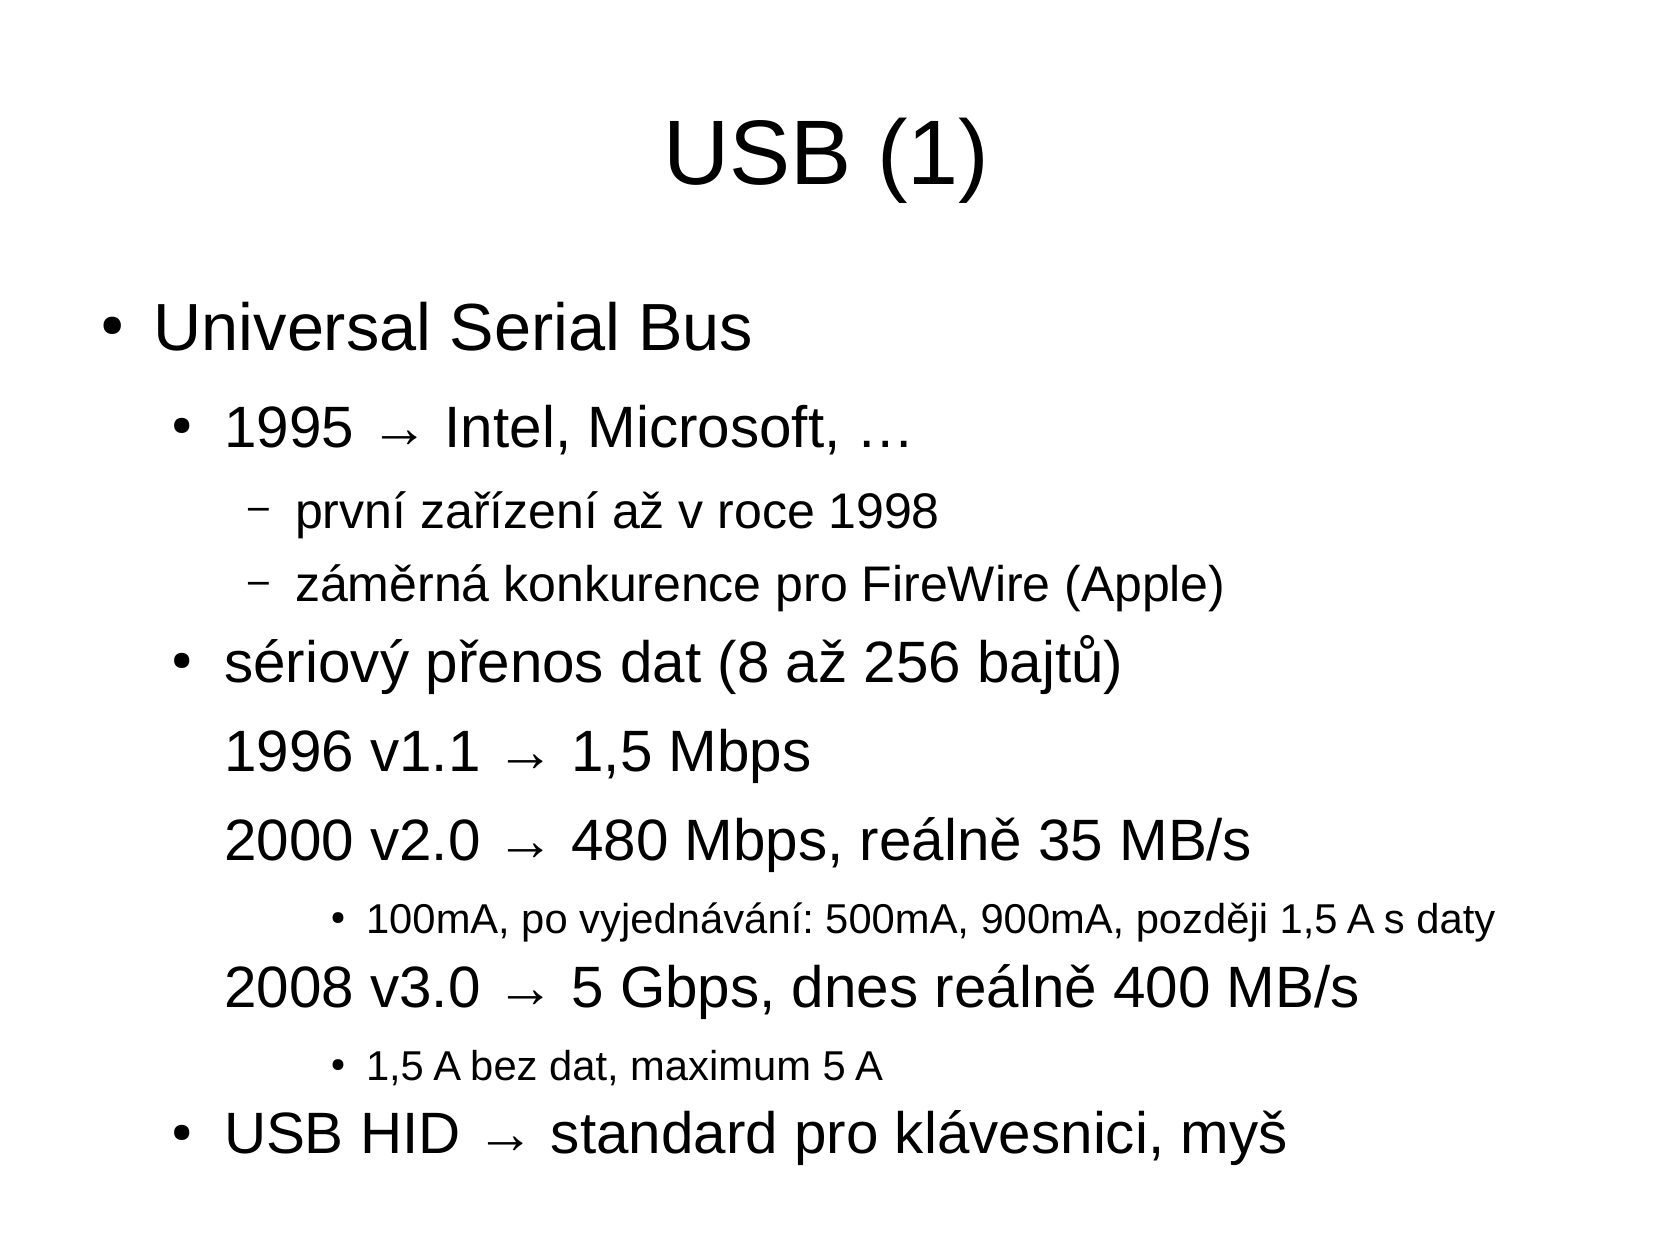

# USB (1)
Universal Serial Bus
1995 → Intel, Microsoft, …
první zařízení až v roce 1998
záměrná konkurence pro FireWire (Apple)
sériový přenos dat (8 až 256 bajtů)
1996 v1.1 → 1,5 Mbps
2000 v2.0 → 480 Mbps, reálně 35 MB/s
100mA, po vyjednávání: 500mA, 900mA, později 1,5 A s daty
2008 v3.0 → 5 Gbps, dnes reálně 400 MB/s
1,5 A bez dat, maximum 5 A
USB HID → standard pro klávesnici, myš